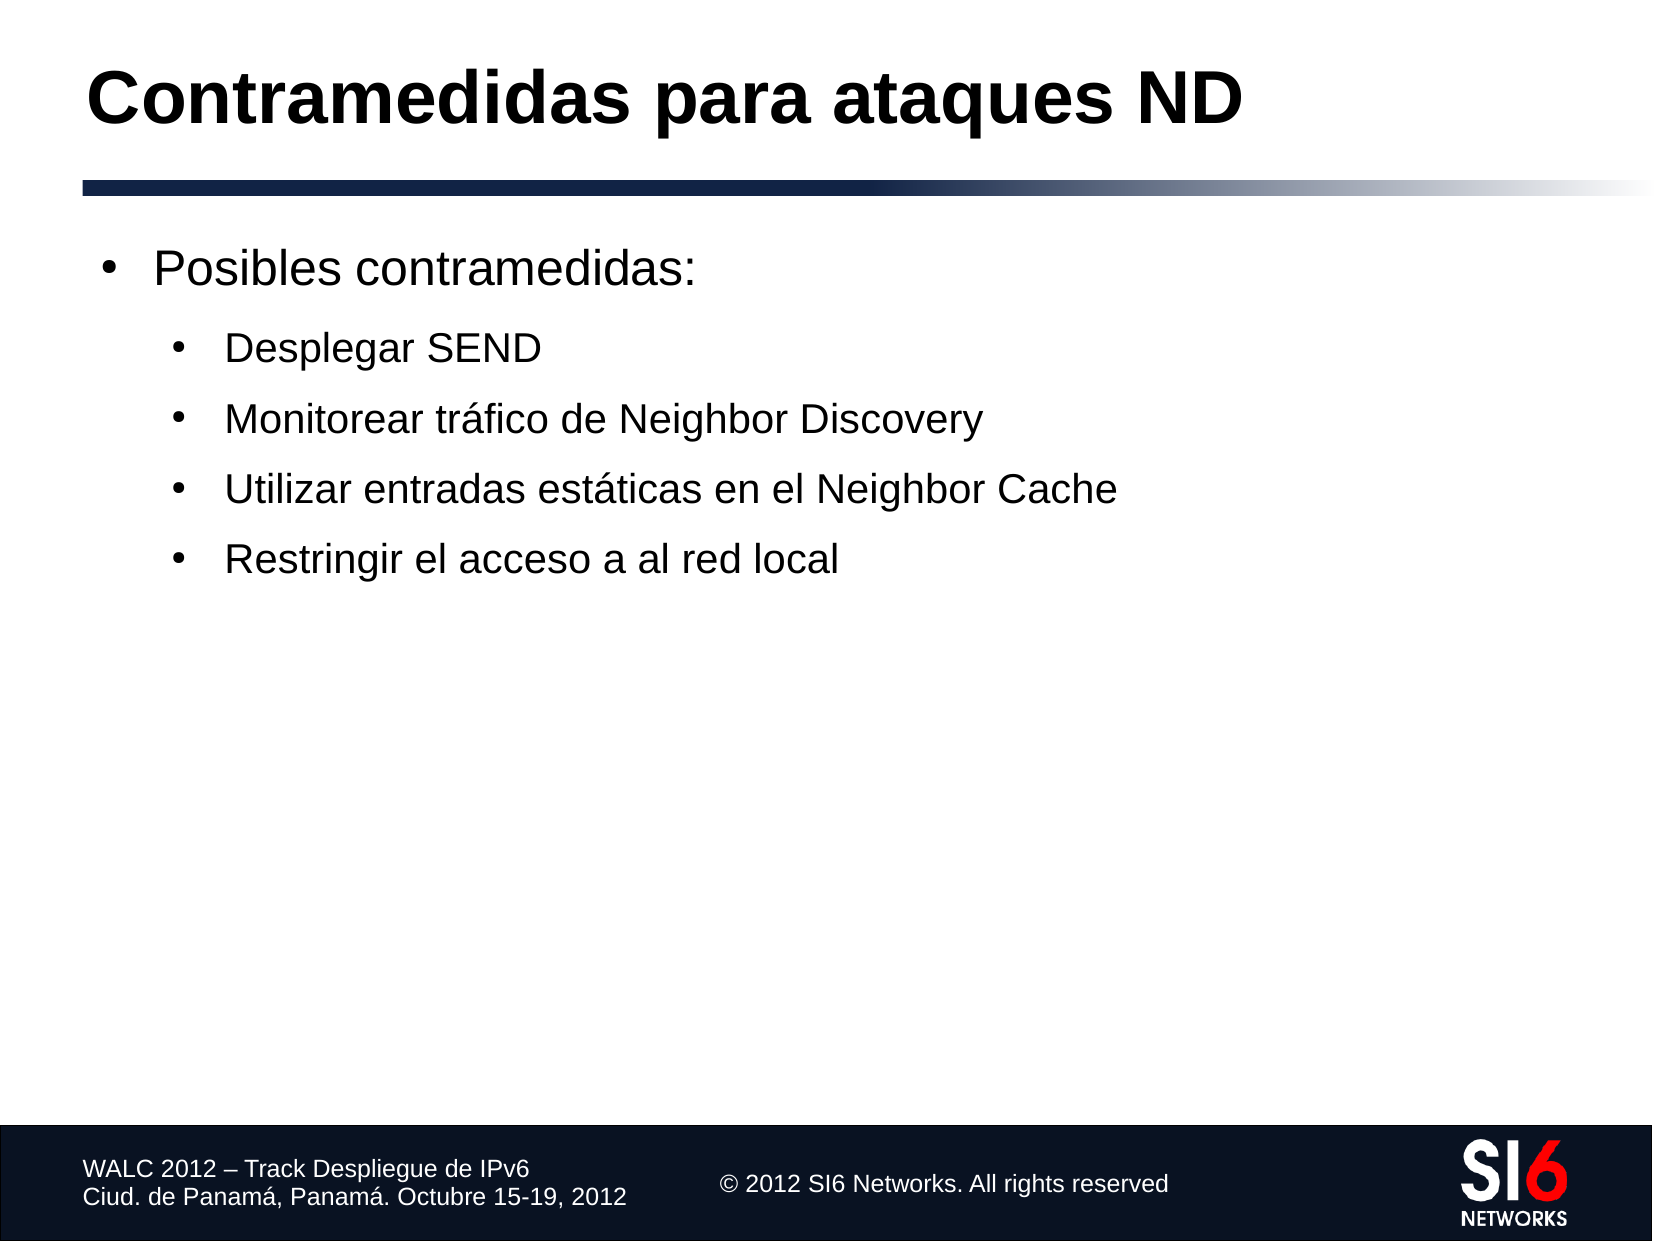

# Contramedidas para ataques ND
Posibles contramedidas:
Desplegar SEND
Monitorear tráfico de Neighbor Discovery
Utilizar entradas estáticas en el Neighbor Cache
Restringir el acceso a al red local
Congreso de Seguridad en Computo 2011